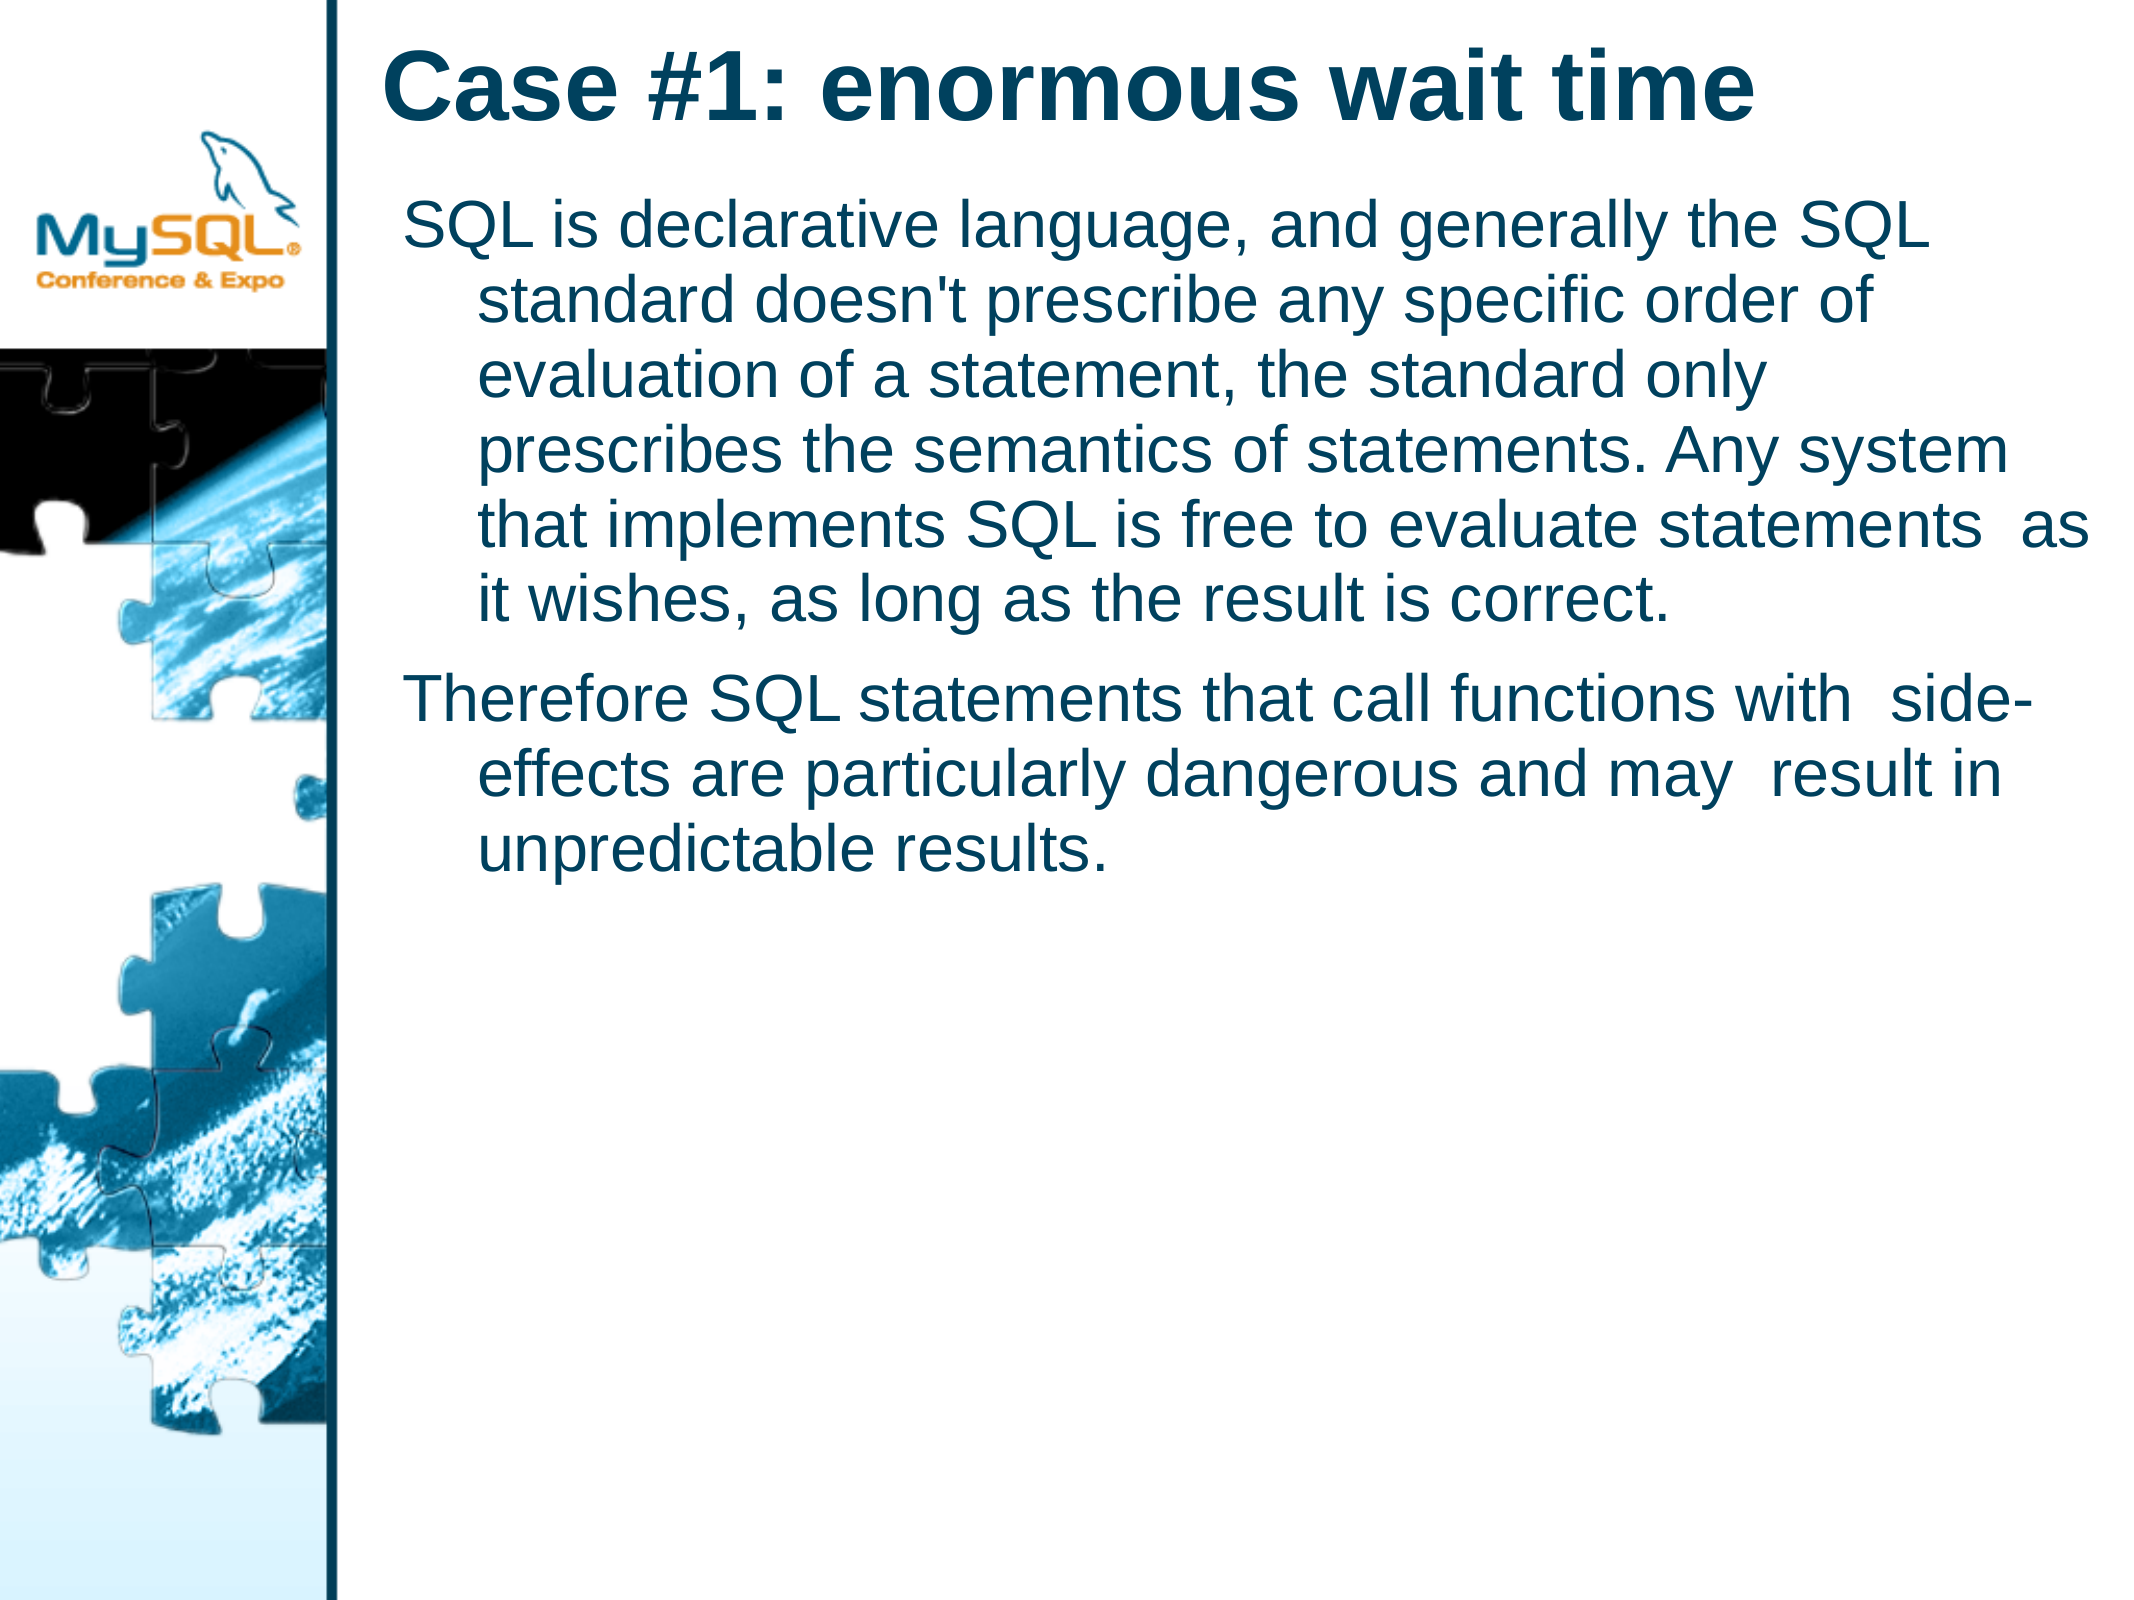

# Case #1: enormous wait time
SQL is declarative language, and generally the SQL standard doesn't prescribe any specific order of evaluation of a statement, the standard only prescribes the semantics of statements. Any system that implements SQL is free to evaluate statements as it wishes, as long as the result is correct.
Therefore SQL statements that call functions with side-effects are particularly dangerous and may result in unpredictable results.